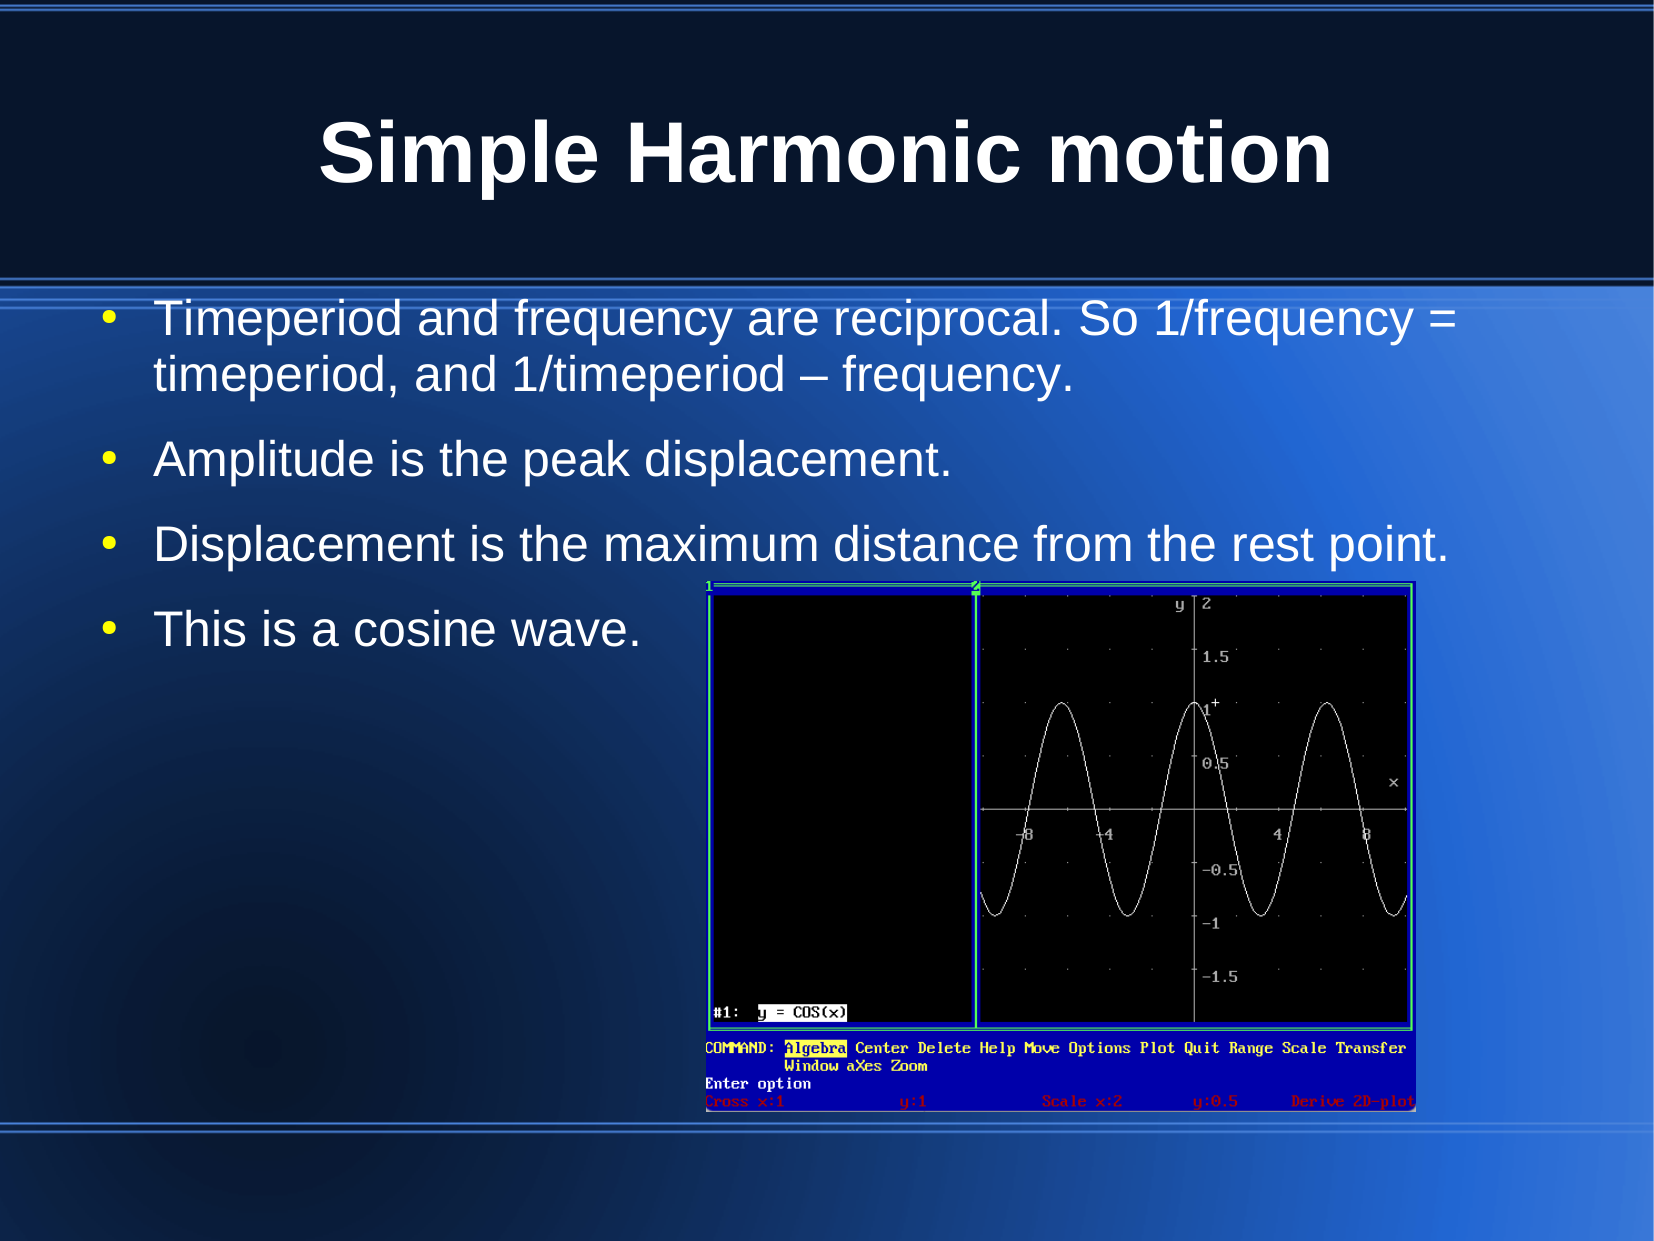

# Simple Harmonic motion
Timeperiod and frequency are reciprocal. So 1/frequency = timeperiod, and 1/timeperiod – frequency.
Amplitude is the peak displacement.
Displacement is the maximum distance from the rest point.
This is a cosine wave.